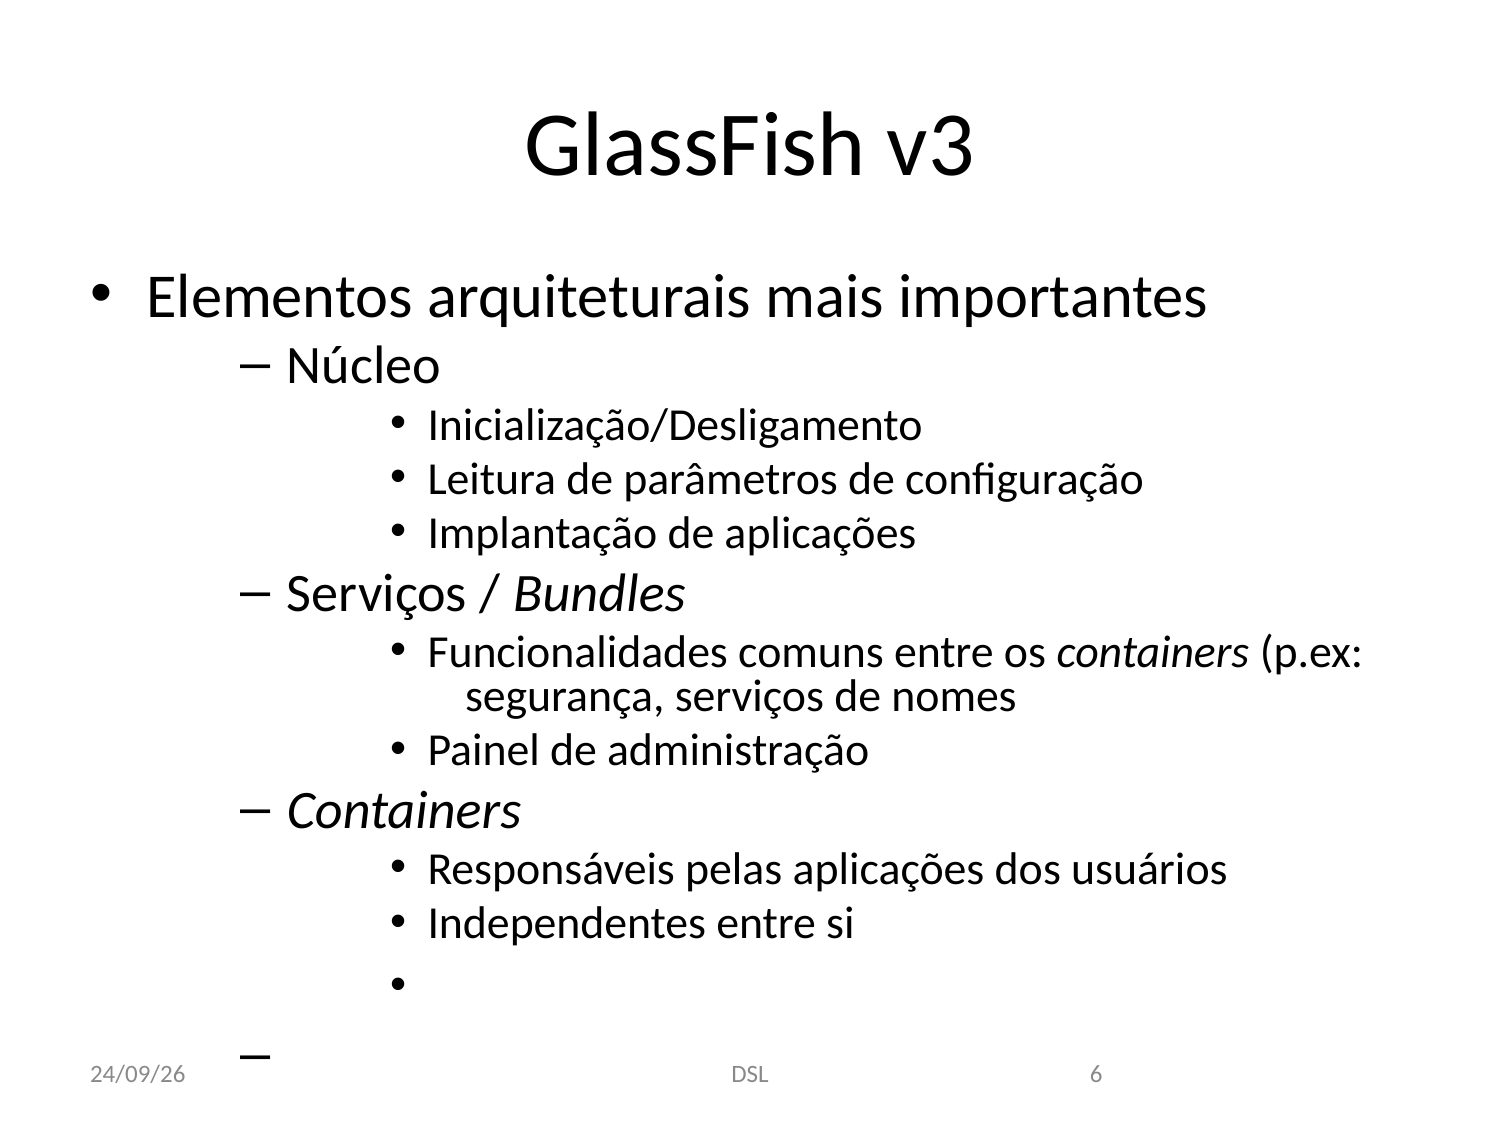

# GlassFish v3
Elementos arquiteturais mais importantes
Núcleo
Inicialização/Desligamento
Leitura de parâmetros de configuração
Implantação de aplicações
Serviços / Bundles
Funcionalidades comuns entre os containers (p.ex: segurança, serviços de nomes
Painel de administração
Containers
Responsáveis pelas aplicações dos usuários
Independentes entre si
DSL
6